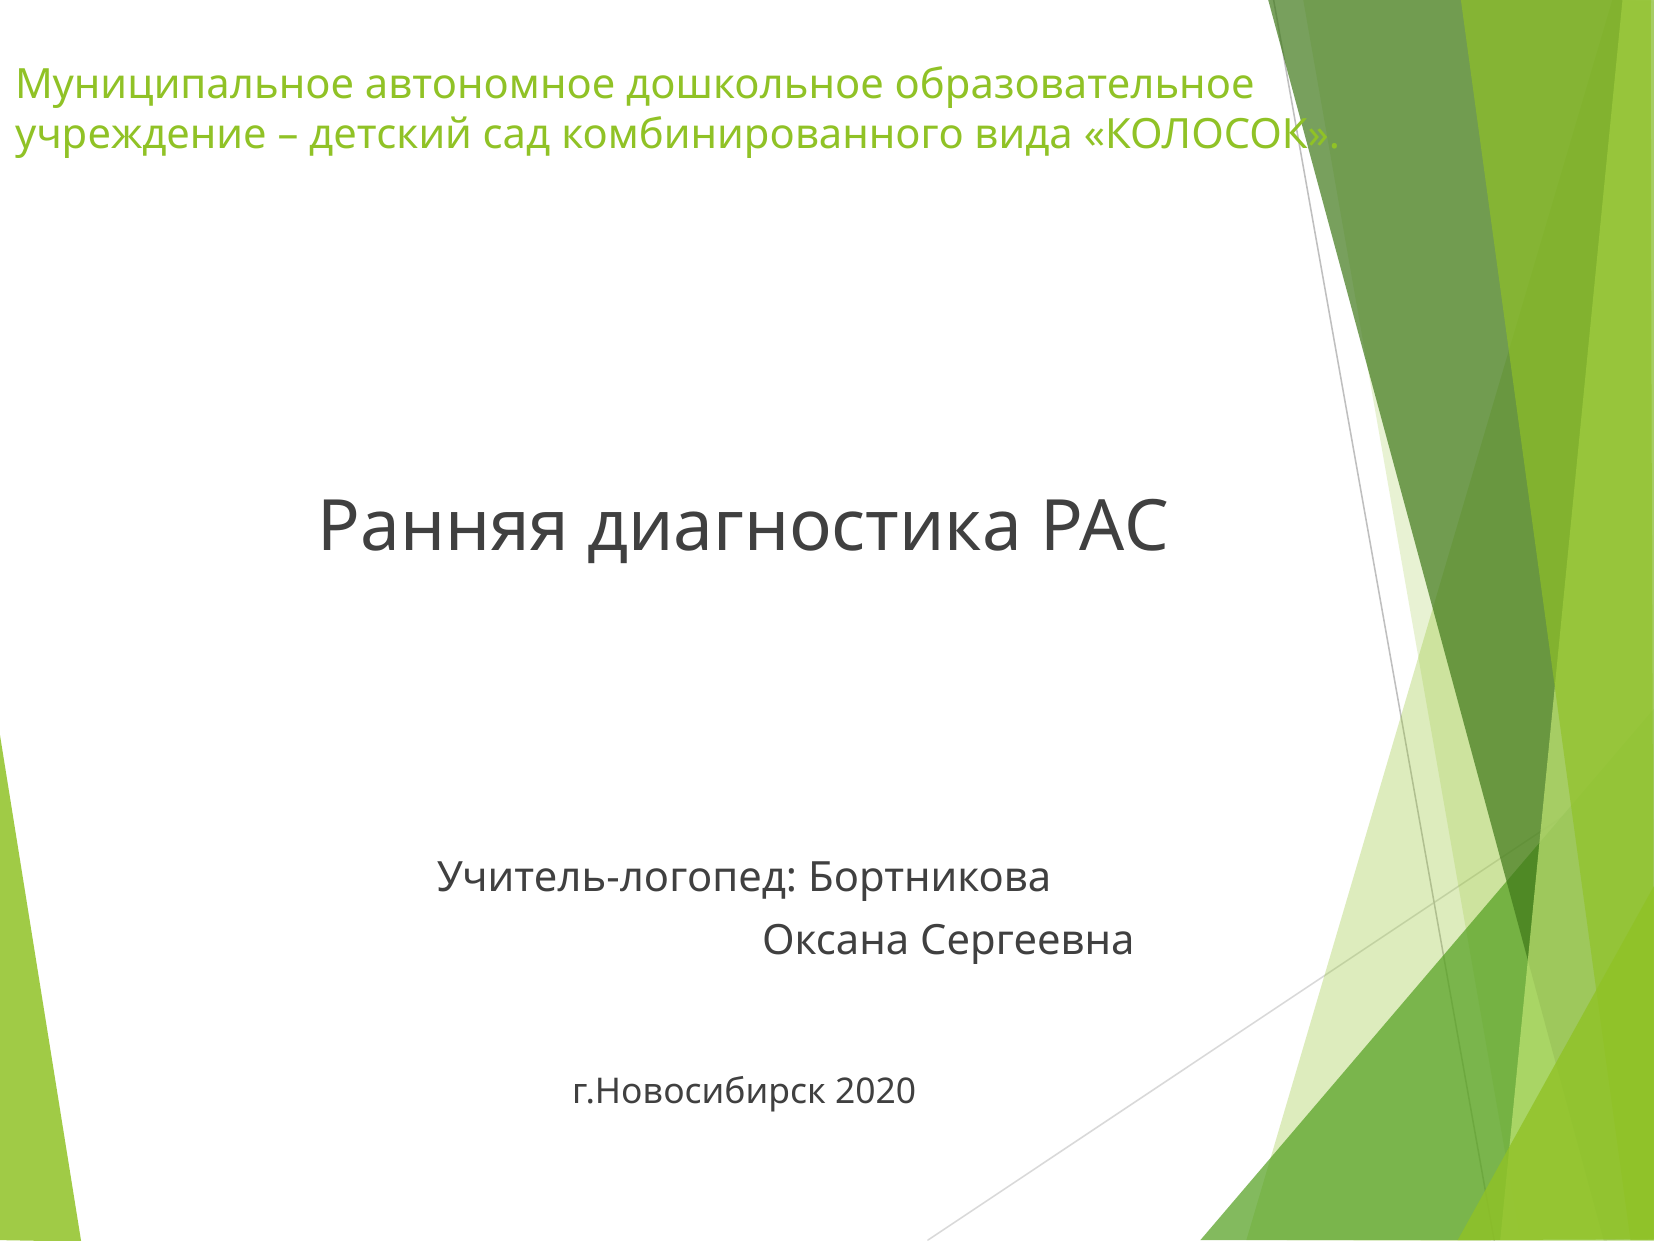

# Муниципальное автономное дошкольное образовательное учреждение – детский сад комбинированного вида «КОЛОСОК».
Ранняя диагностика РАС
Учитель-логопед: Бортникова
 Оксана Сергеевна
г.Новосибирск 2020